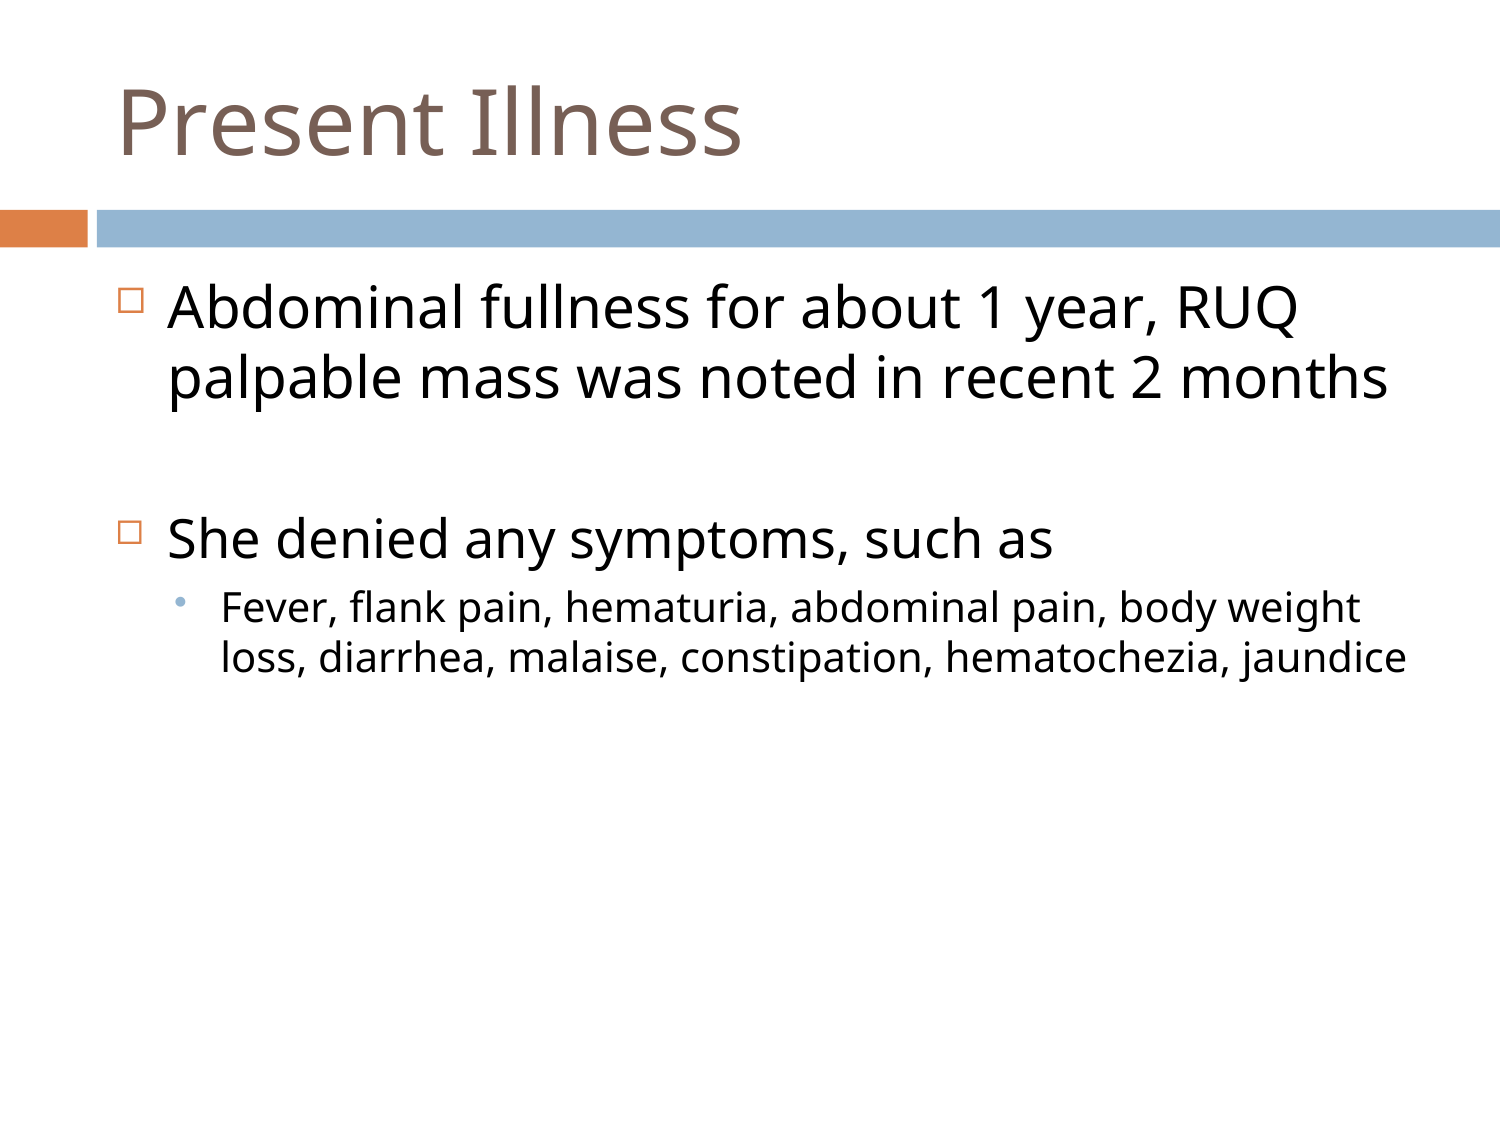

# Present Illness
Abdominal fullness for about 1 year, RUQ palpable mass was noted in recent 2 months
She denied any symptoms, such as
Fever, flank pain, hematuria, abdominal pain, body weight loss, diarrhea, malaise, constipation, hematochezia, jaundice